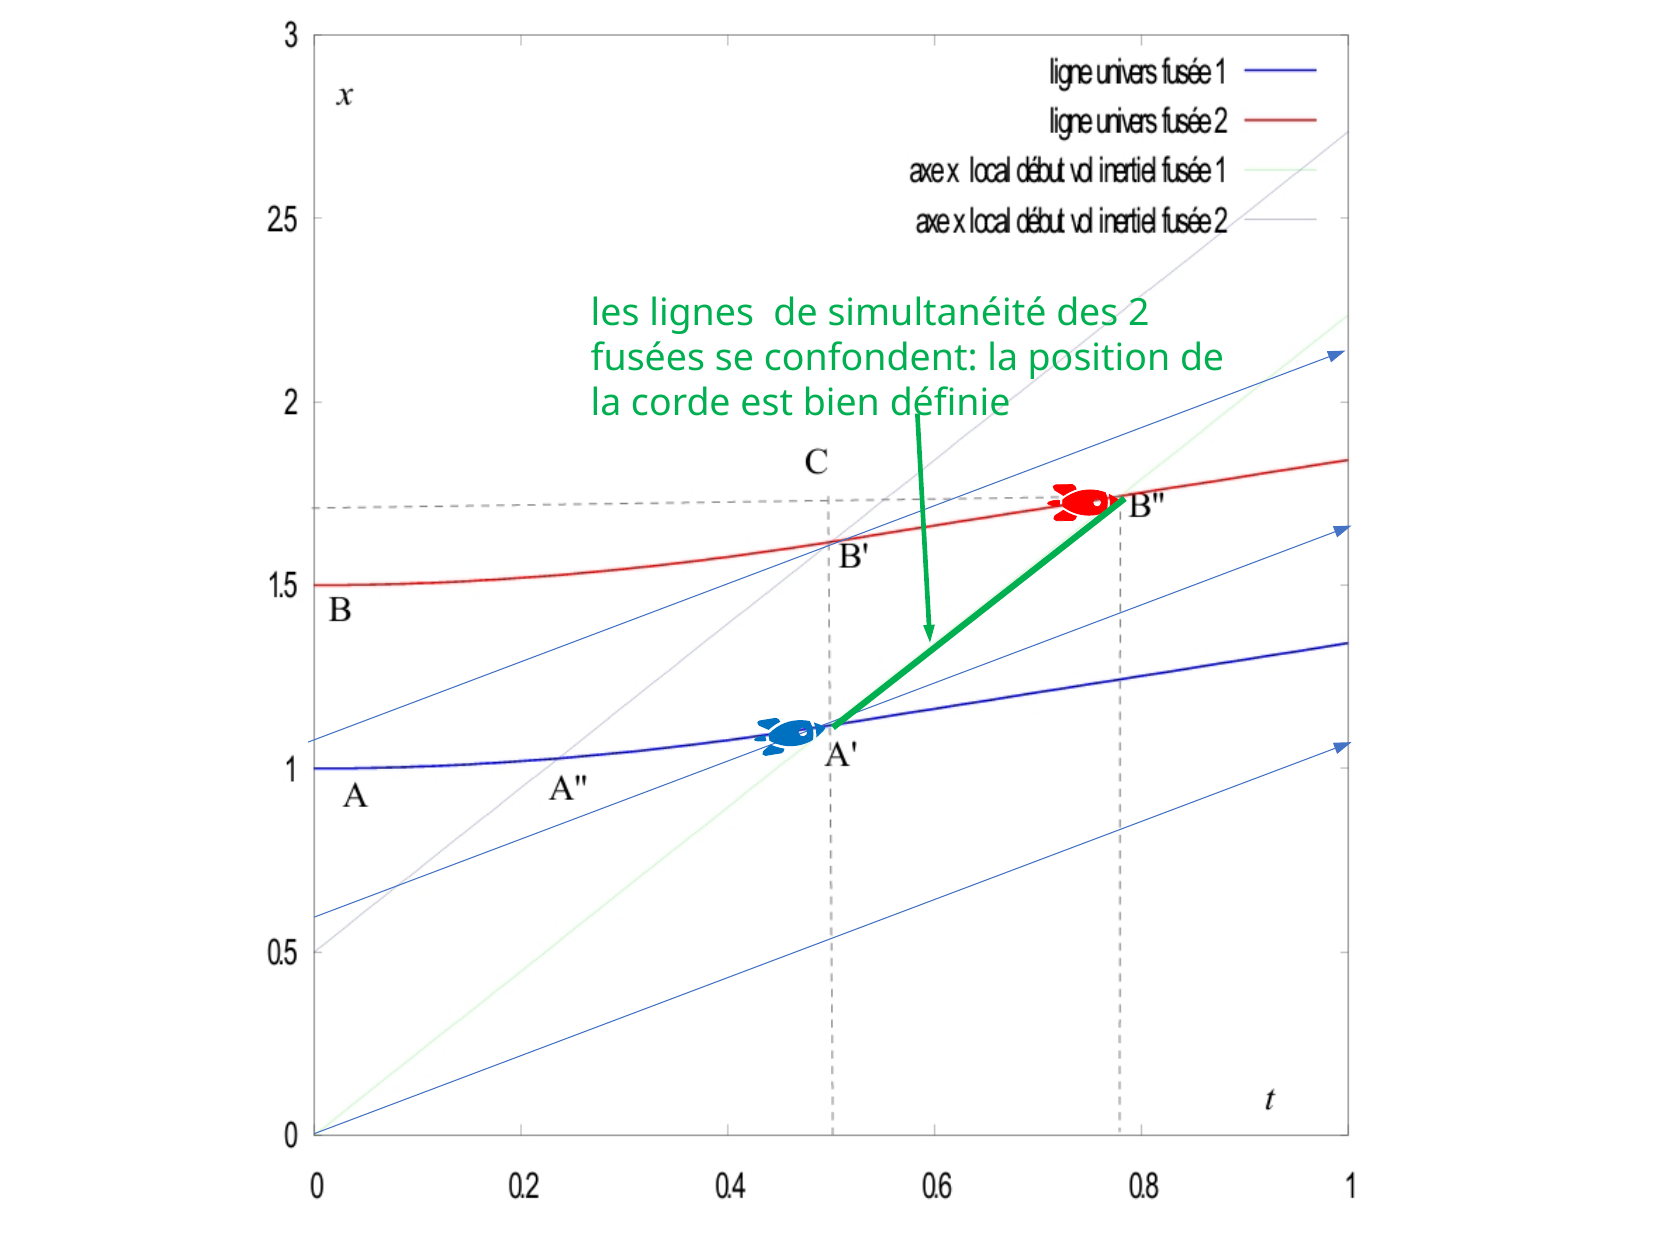

les lignes de simultanéité des 2 fusées se confondent: la position de la corde est bien définie